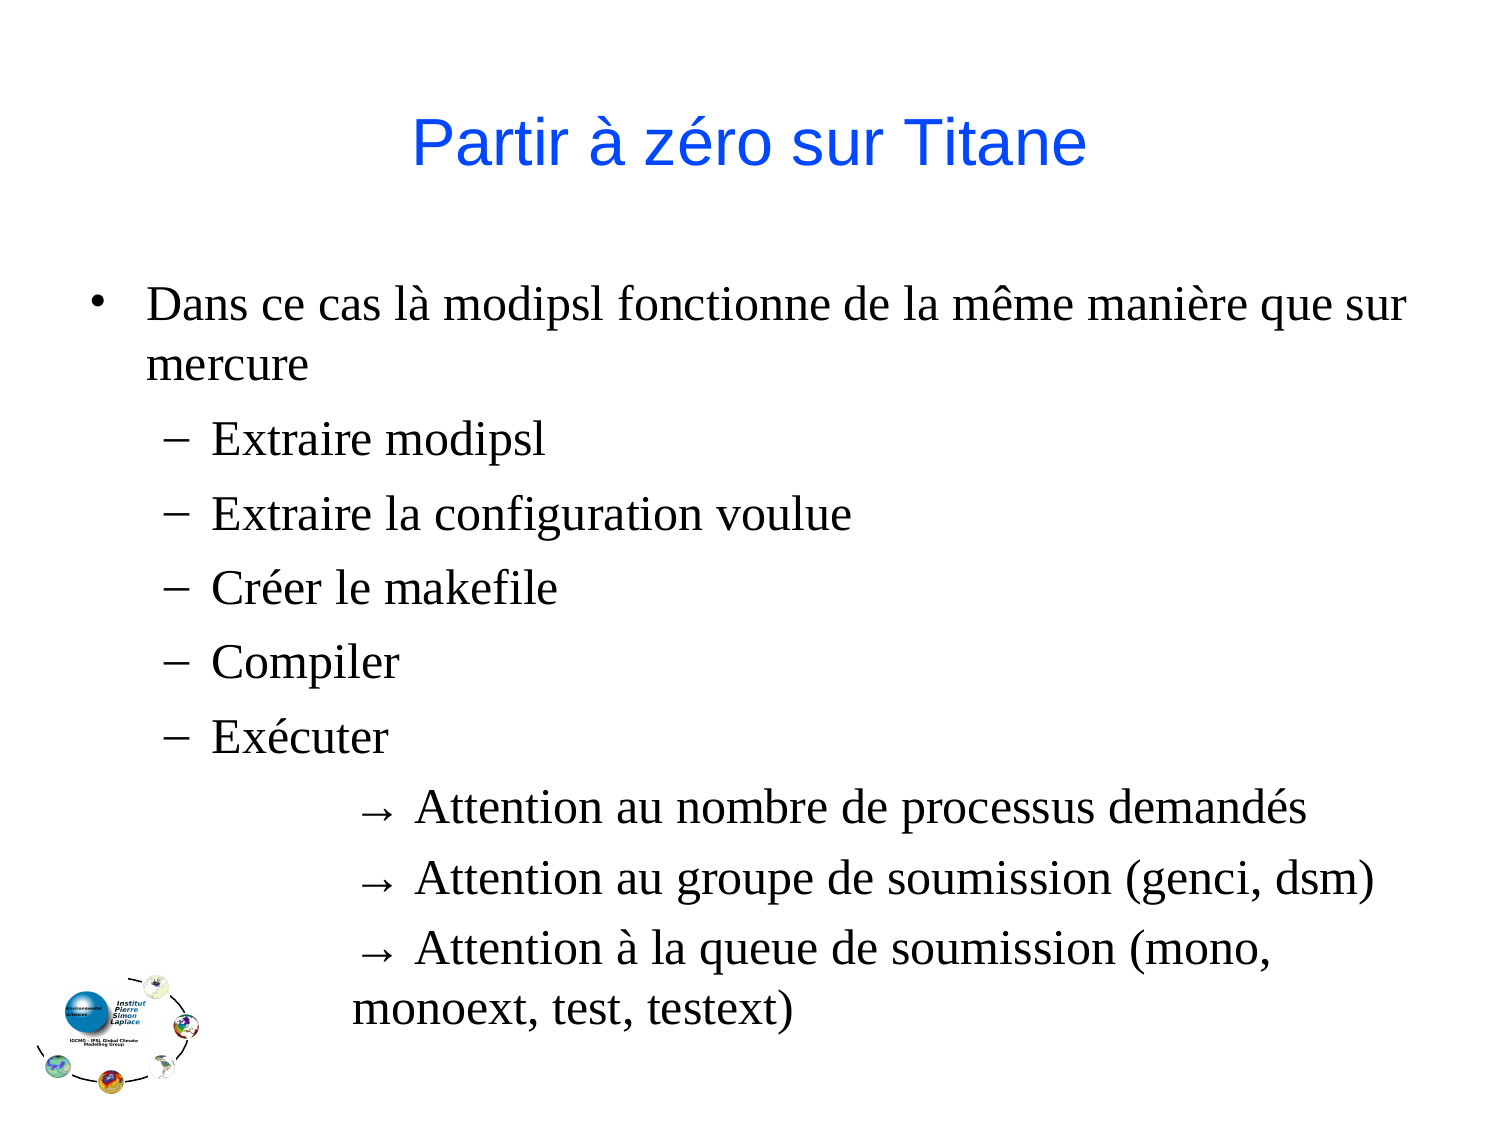

# Partir à zéro sur Titane
Dans ce cas là modipsl fonctionne de la même manière que sur mercure
Extraire modipsl
Extraire la configuration voulue
Créer le makefile
Compiler
Exécuter
→ Attention au nombre de processus demandés
→ Attention au groupe de soumission (genci, dsm)
→ Attention à la queue de soumission (mono, monoext, test, testext)